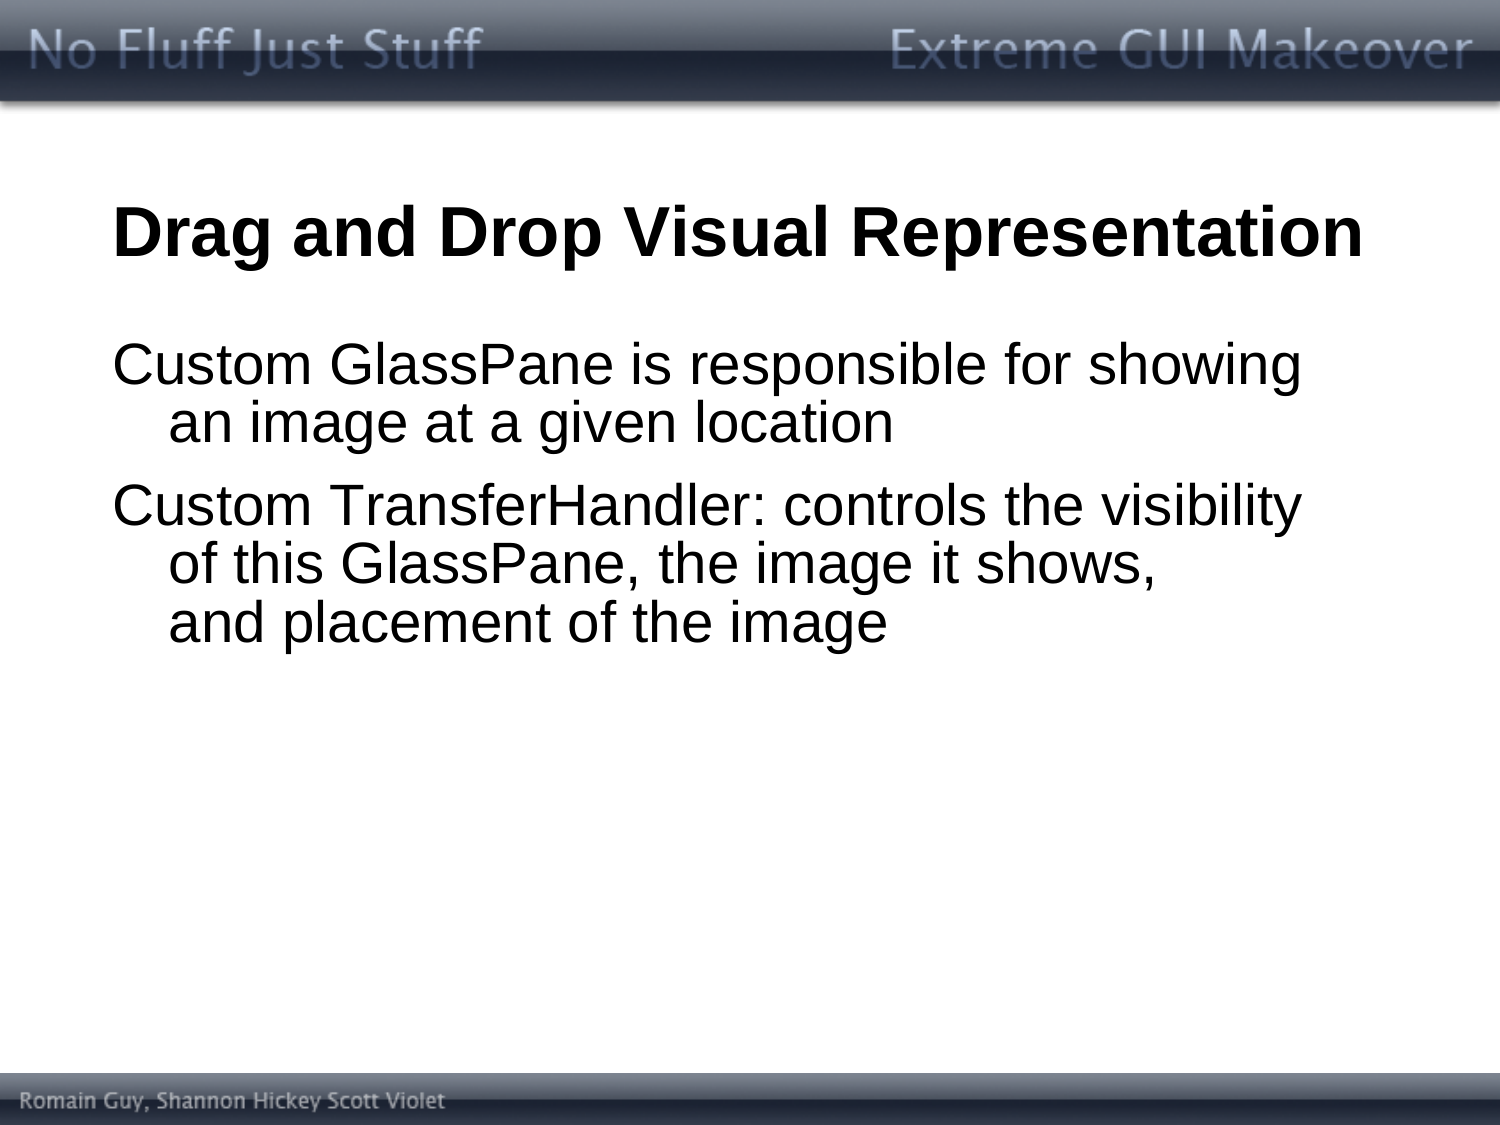

# Drag and Drop Visual Representation
Custom GlassPane is responsible for showing
an image at a given location
Custom TransferHandler: controls the visibility
of this GlassPane, the image it shows,
and placement of the image